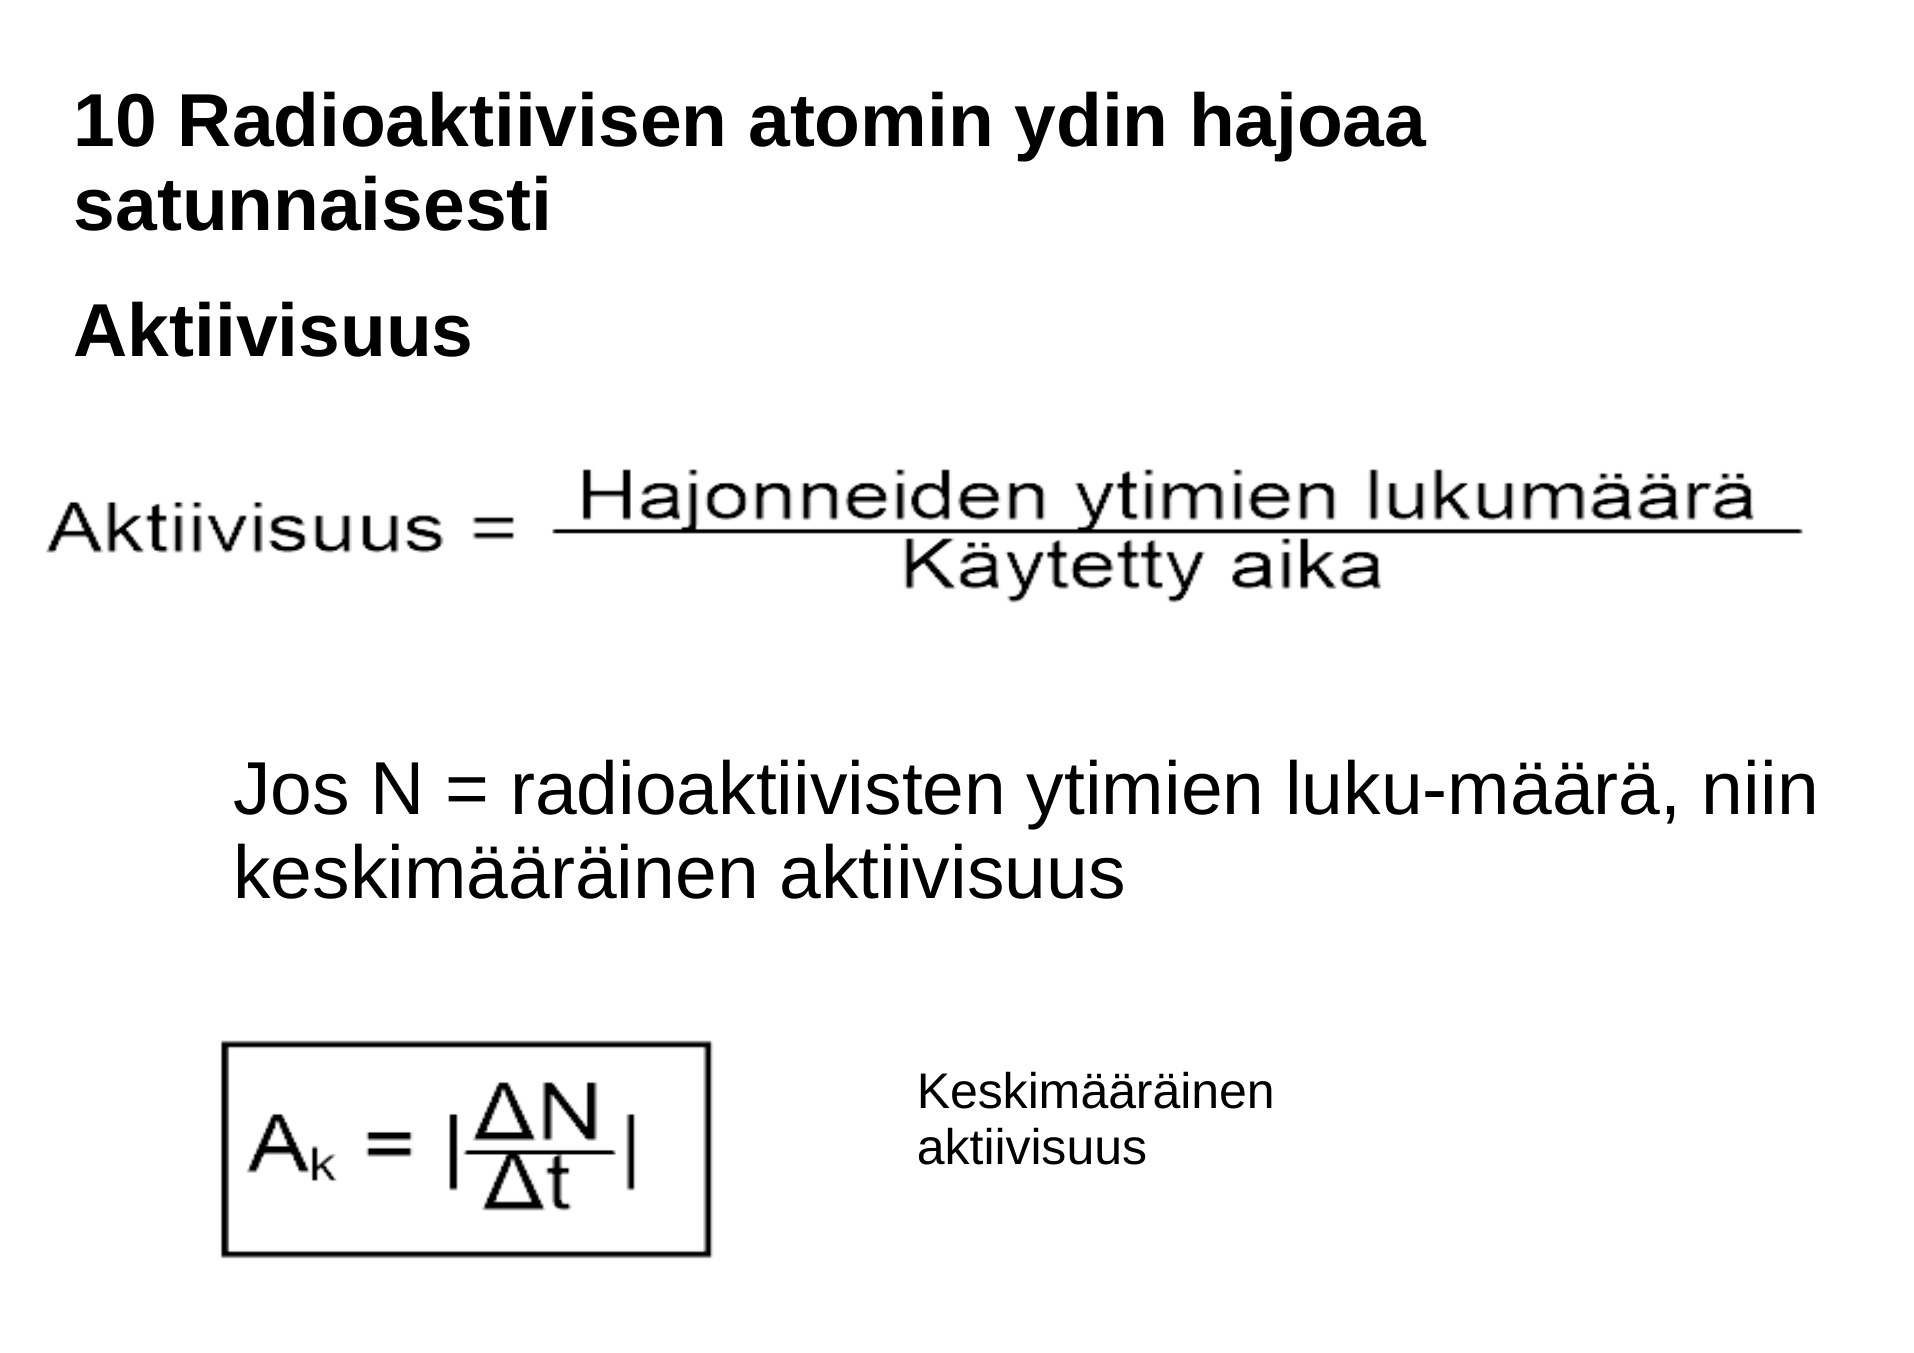

10 Radioaktiivisen atomin ydin hajoaa satunnaisesti
Aktiivisuus
Jos N = radioaktiivisten ytimien luku-määrä, niin keskimääräinen aktiivisuus
Keskimääräinen
aktiivisuus